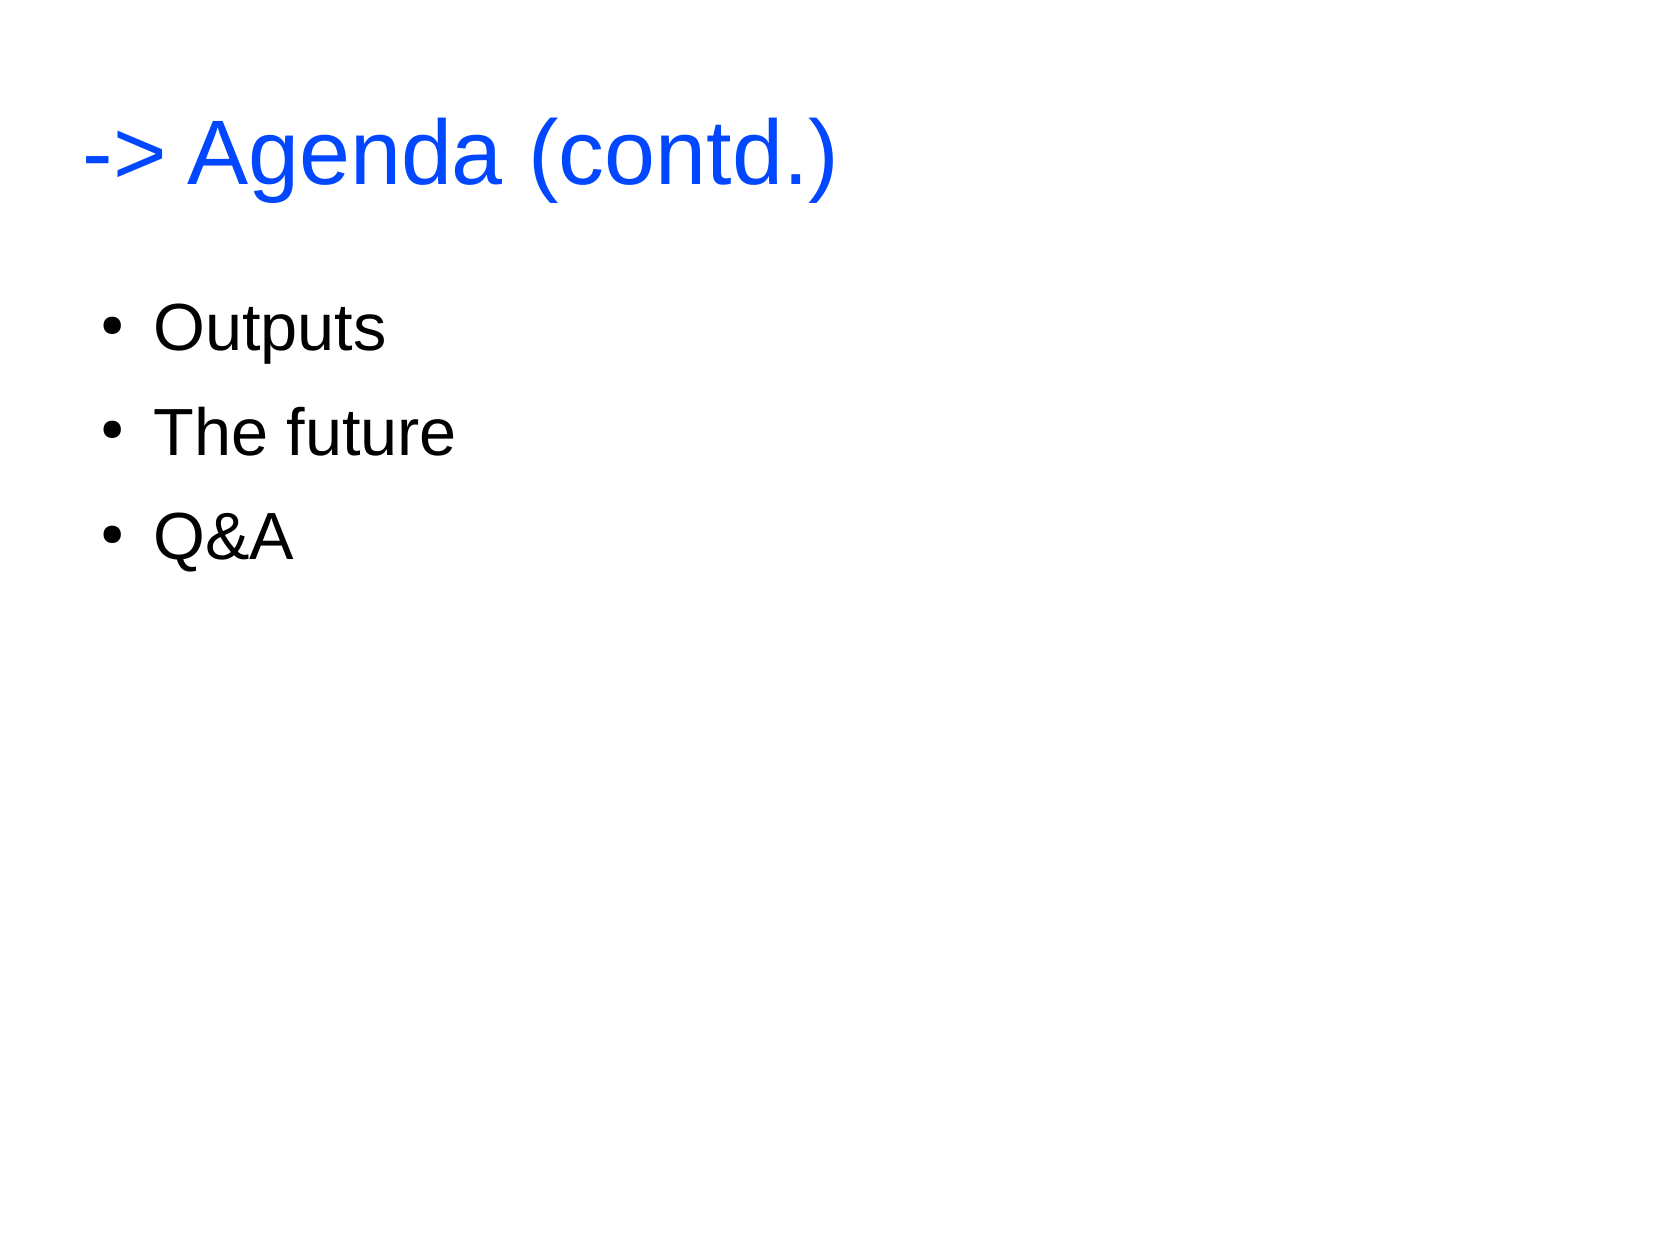

# -> Agenda (contd.)
Outputs
The future
Q&A